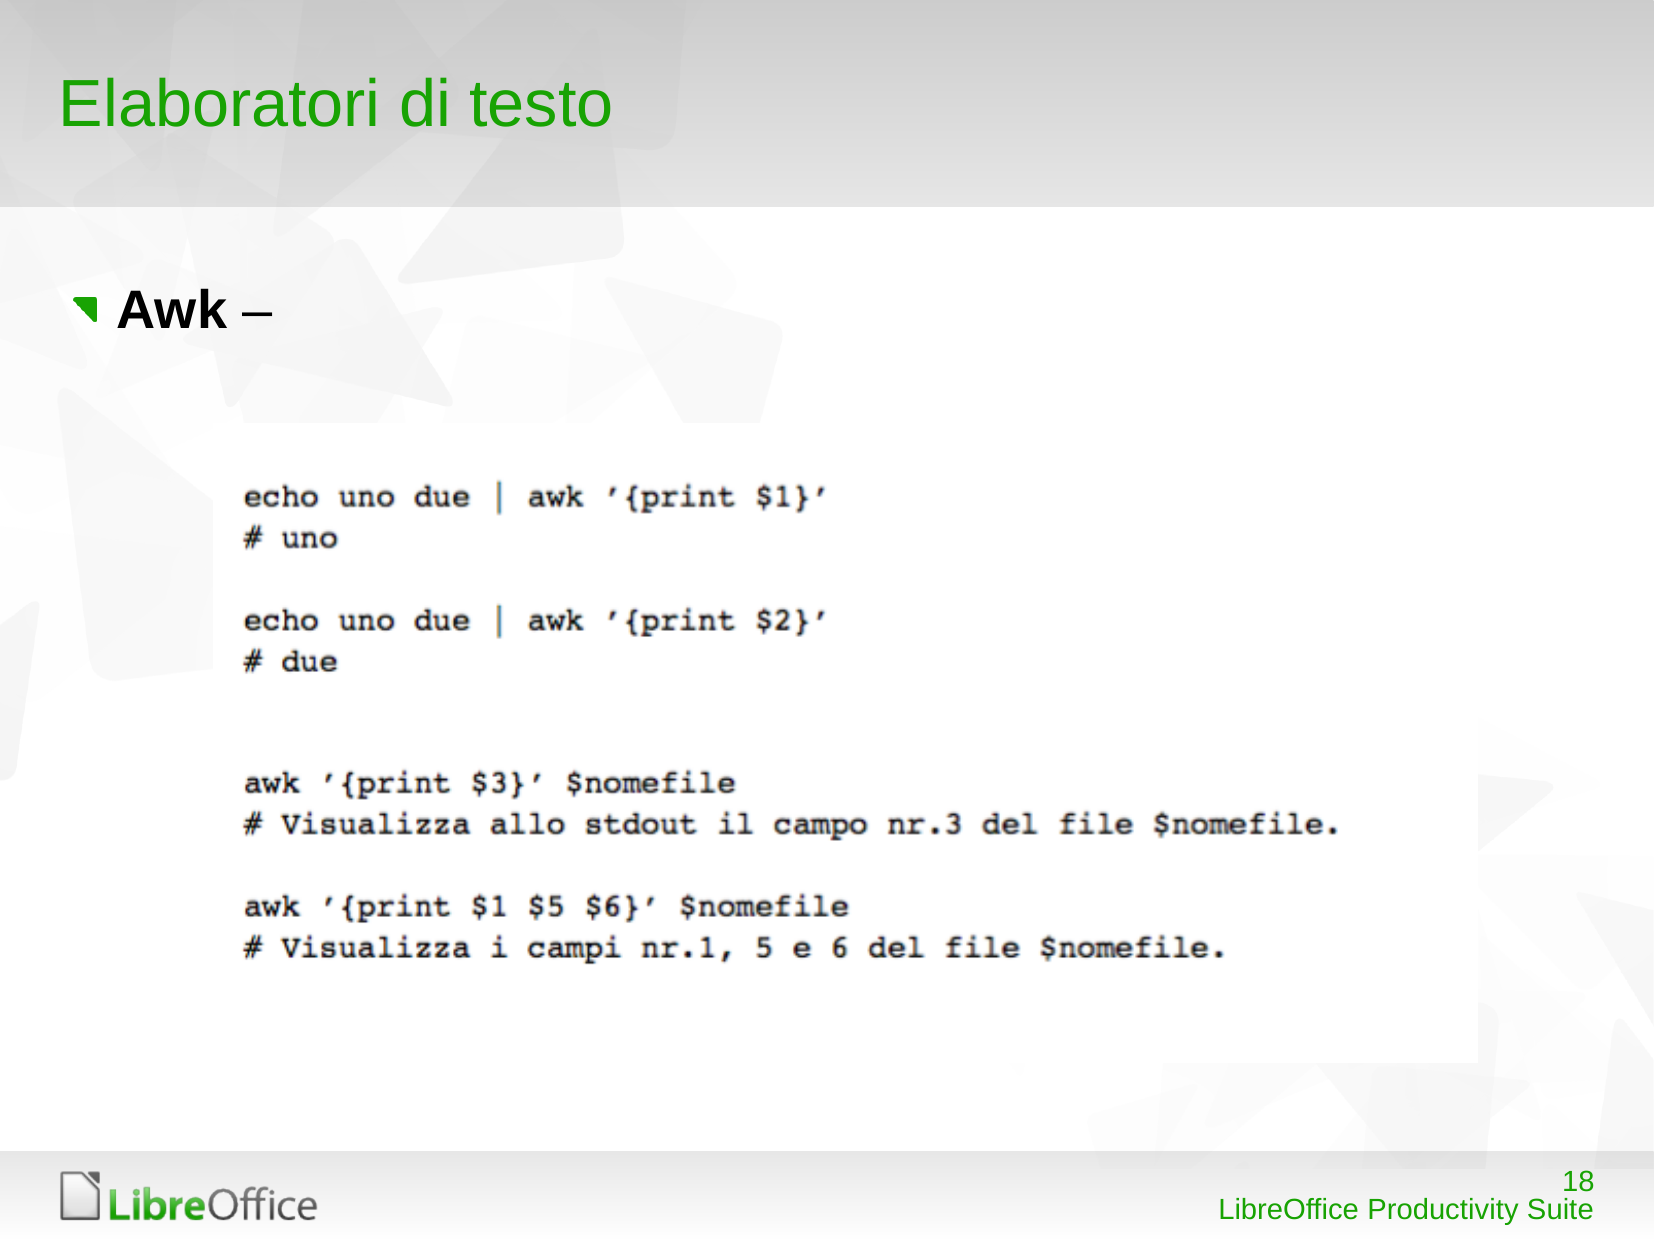

# Elaboratori di testo
Awk –
18
LibreOffice Productivity Suite